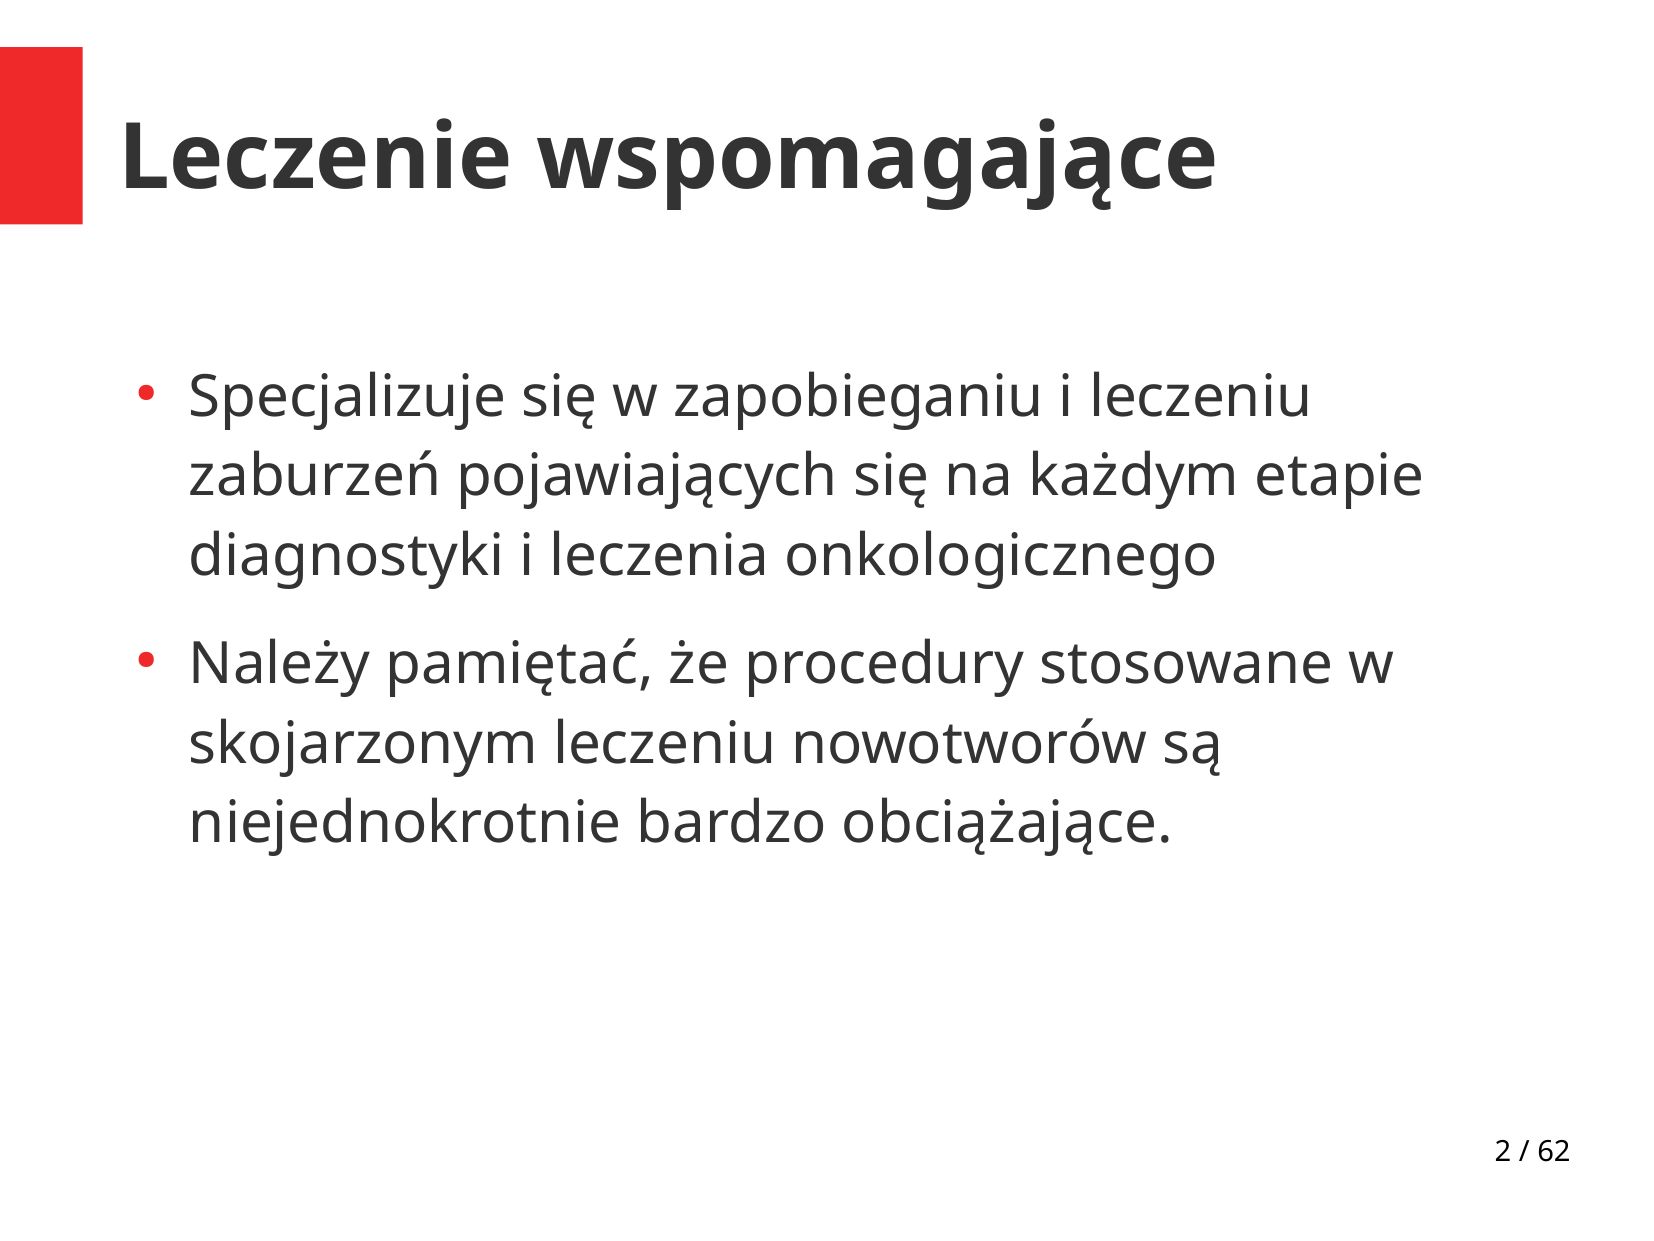

# Leczenie wspomagające
Specjalizuje się w zapobieganiu i leczeniu zaburzeń pojawiających się na każdym etapie diagnostyki i leczenia onkologicznego
Należy pamiętać, że procedury stosowane w skojarzonym leczeniu nowotworów są niejednokrotnie bardzo obciążające.
2